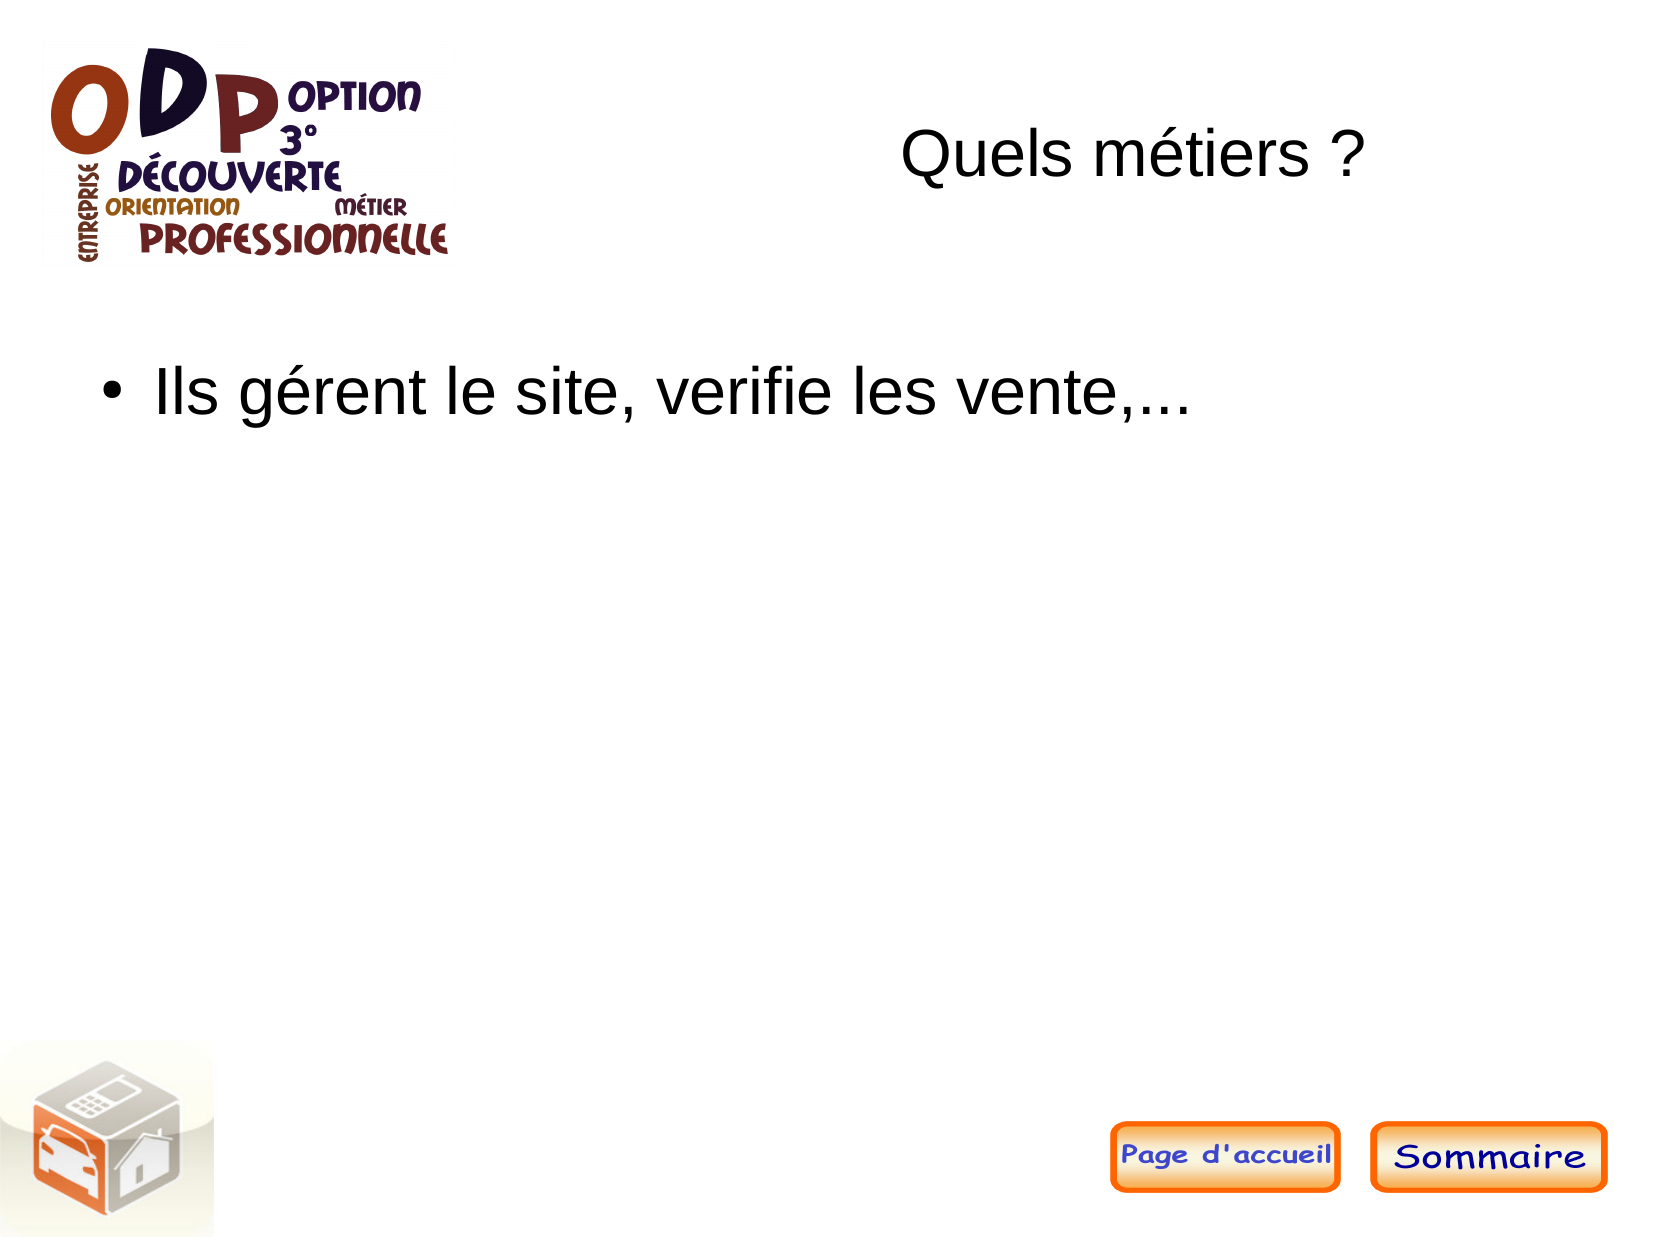

# Quels métiers ?
Ils gérent le site, verifie les vente,...